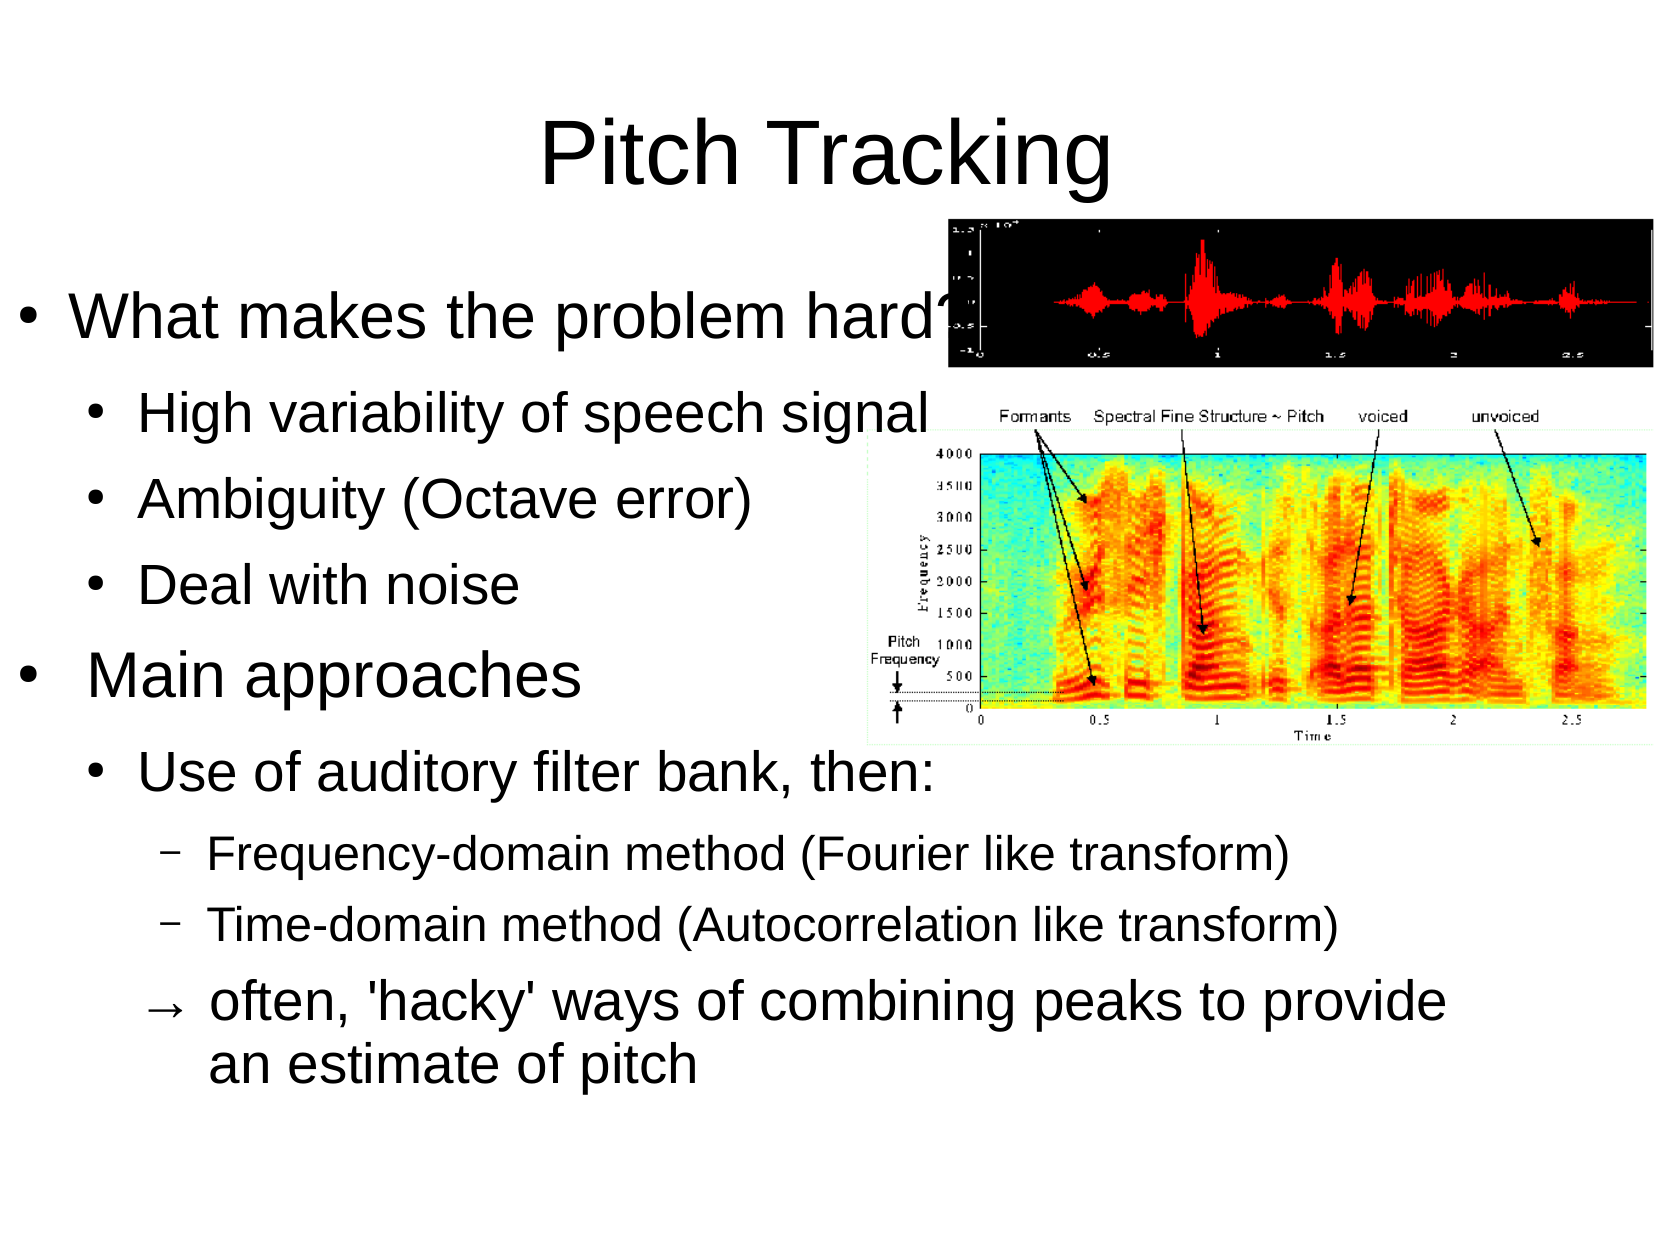

# Pitch Tracking
What makes the problem hard?
High variability of speech signal
Ambiguity (Octave error)
Deal with noise
 Main approaches
Use of auditory filter bank, then:
Frequency-domain method (Fourier like transform)
Time-domain method (Autocorrelation like transform)
→ often, 'hacky' ways of combining peaks to provide 	an estimate of pitch